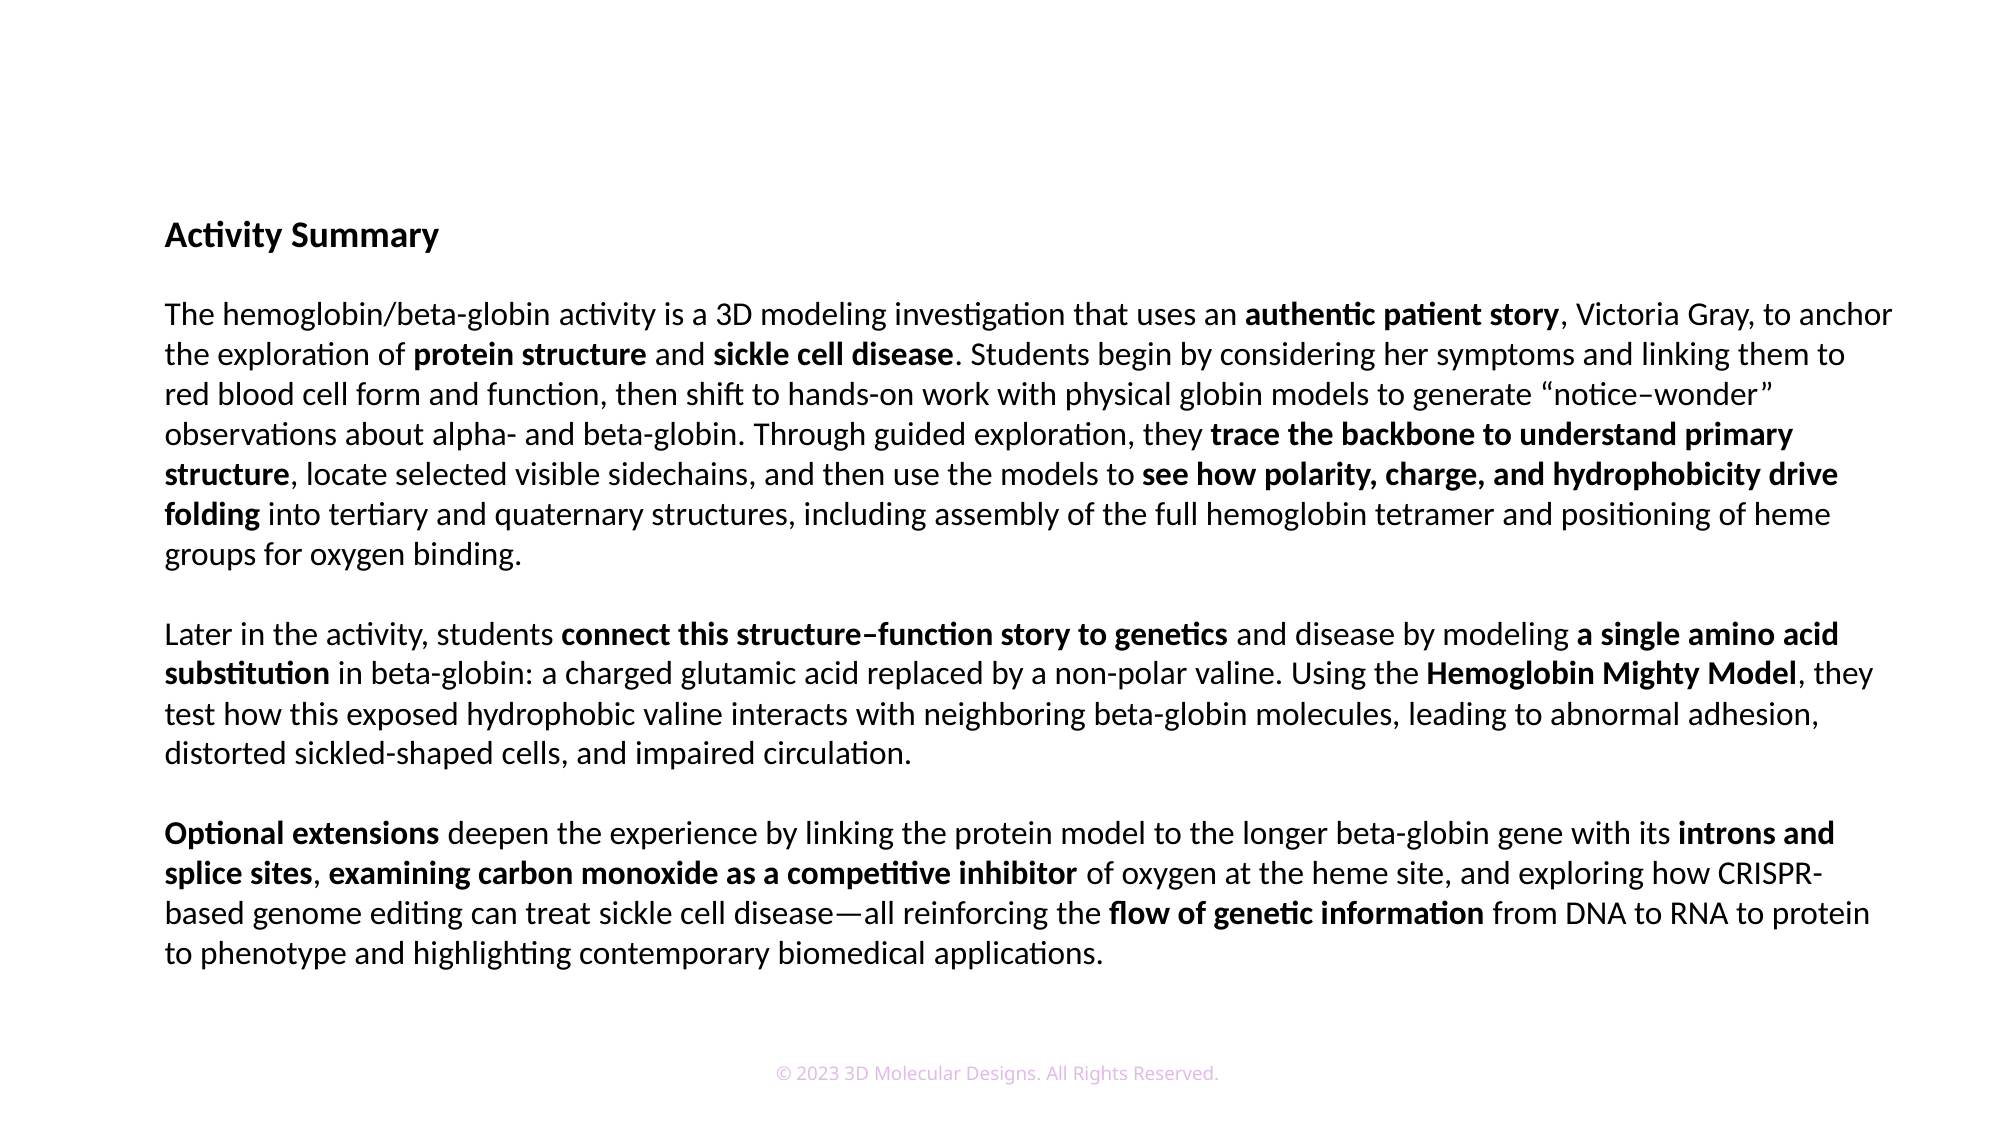

Teacher Guide – Activity Summary
Activity Summary
The hemoglobin/beta-globin activity is a 3D modeling investigation that uses an authentic patient story, Victoria Gray, to anchor the exploration of protein structure and sickle cell disease. Students begin by considering her symptoms and linking them to red blood cell form and function, then shift to hands-on work with physical globin models to generate “notice–wonder” observations about alpha- and beta-globin. Through guided exploration, they trace the backbone to understand primary structure, locate selected visible sidechains, and then use the models to see how polarity, charge, and hydrophobicity drive folding into tertiary and quaternary structures, including assembly of the full hemoglobin tetramer and positioning of heme groups for oxygen binding.​
Later in the activity, students connect this structure–function story to genetics and disease by modeling a single amino acid substitution in beta-globin: a charged glutamic acid replaced by a non-polar valine. Using the Hemoglobin Mighty Model, they test how this exposed hydrophobic valine interacts with neighboring beta-globin molecules, leading to abnormal adhesion, distorted sickled-shaped cells, and impaired circulation.
Optional extensions deepen the experience by linking the protein model to the longer beta-globin gene with its introns and splice sites, examining carbon monoxide as a competitive inhibitor of oxygen at the heme site, and exploring how CRISPR-based genome editing can treat sickle cell disease—all reinforcing the flow of genetic information from DNA to RNA to protein to phenotype and highlighting contemporary biomedical applications.
© 2023 3D Molecular Designs. All Rights Reserved.